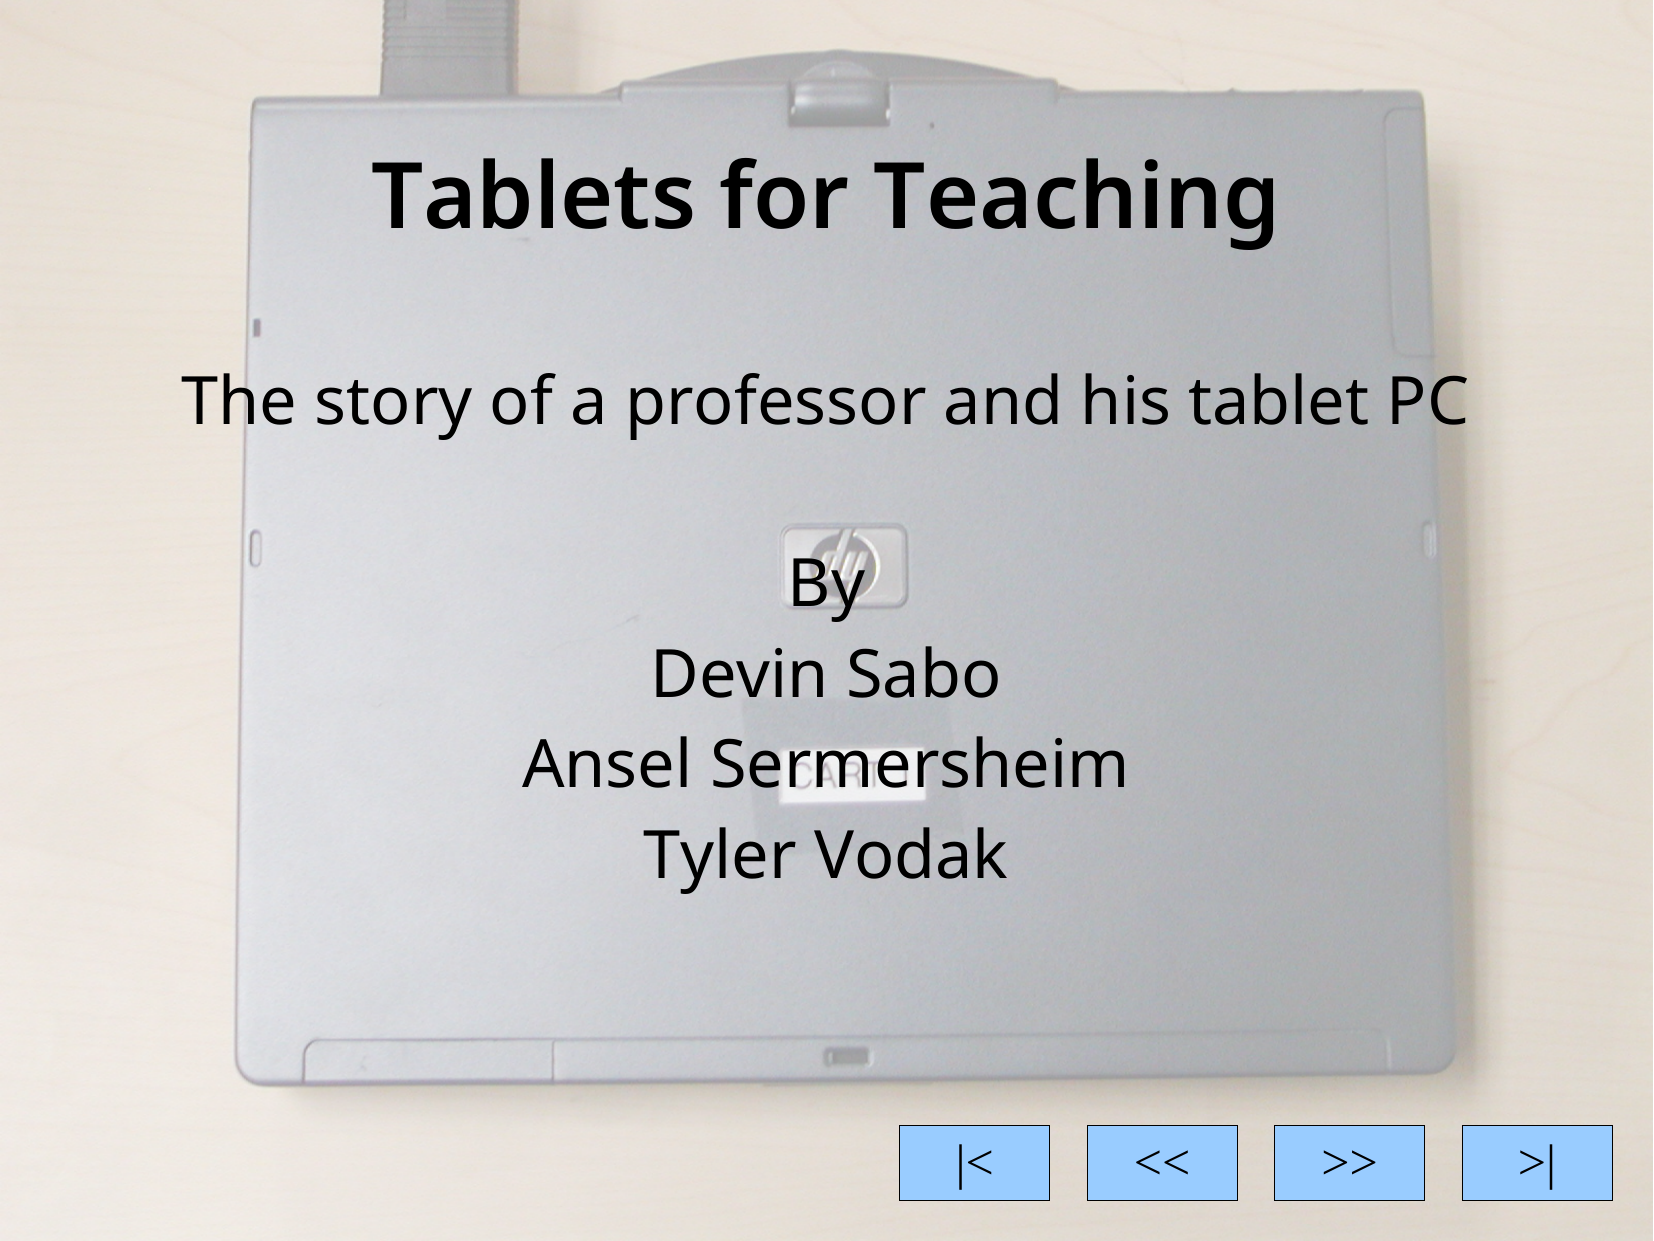

# Tablets for Teaching
The story of a professor and his tablet PC
By
Devin Sabo
Ansel Sermersheim
Tyler Vodak
|<
<<
>>
>|